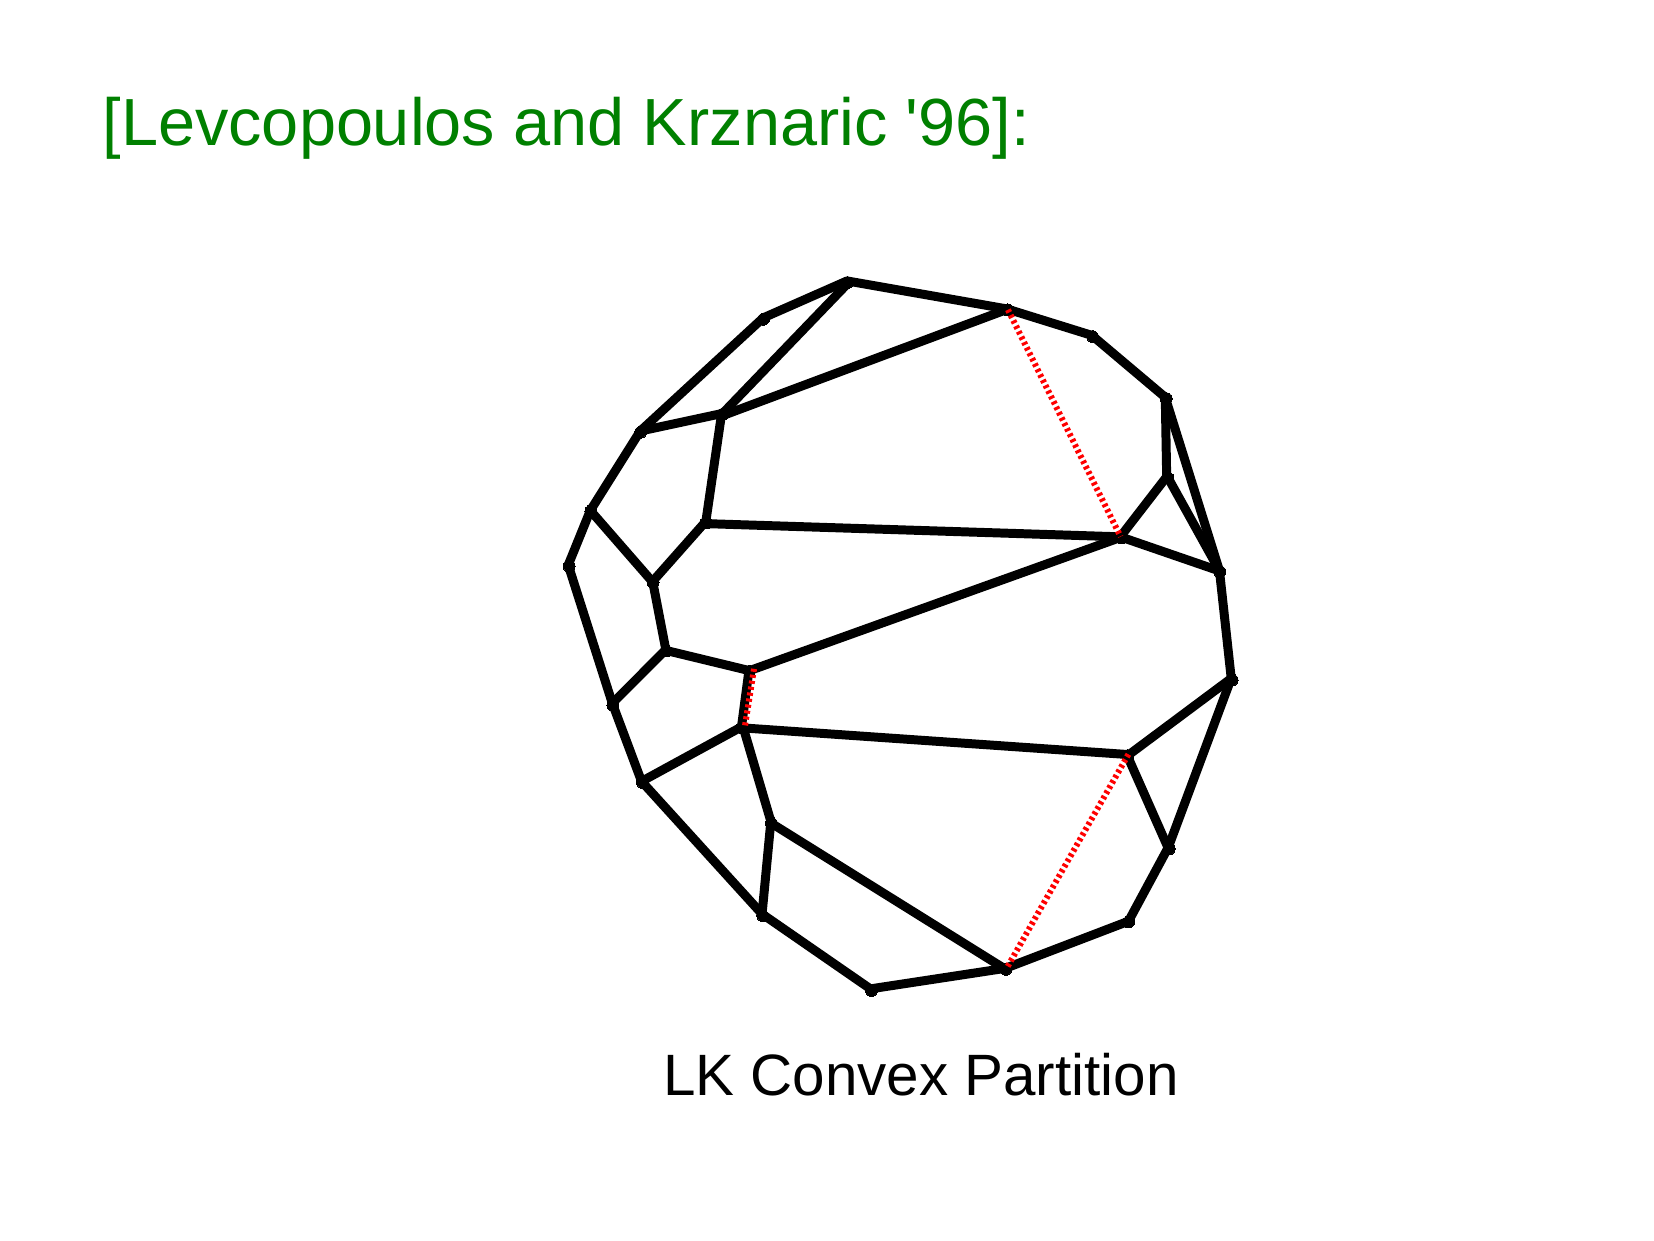

# [Levcopoulos and Krznaric '96]:
LK Convex Partition